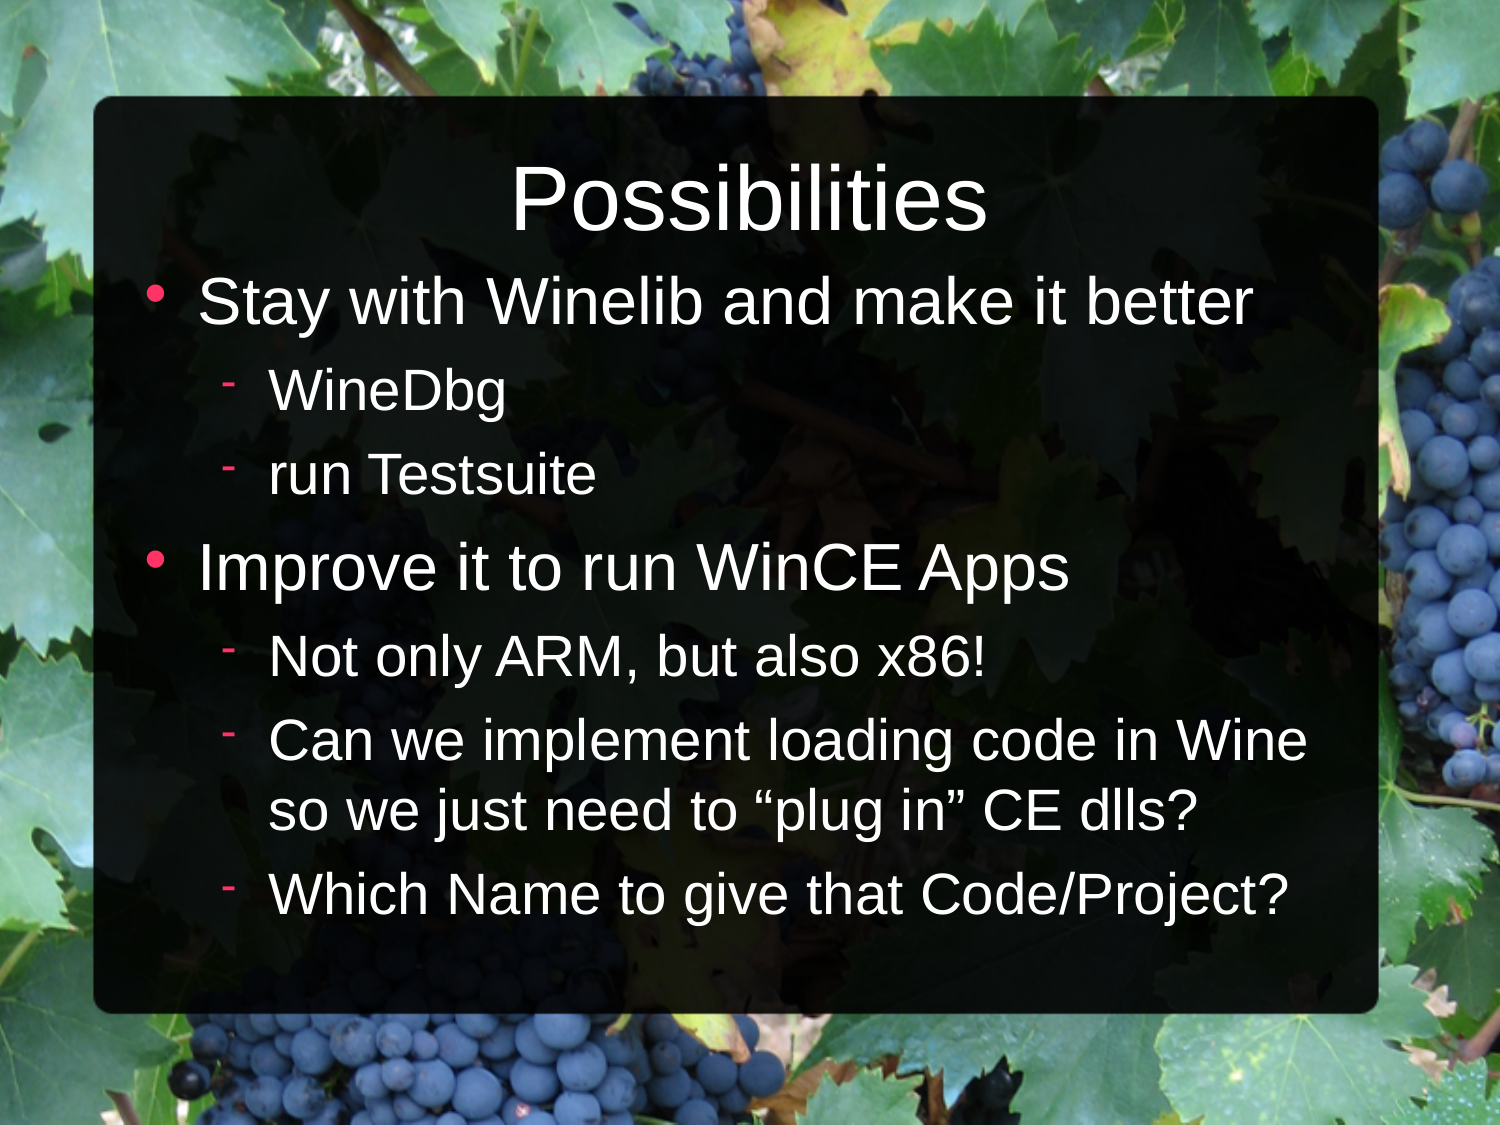

# Possibilities
Stay with Winelib and make it better
WineDbg
run Testsuite
Improve it to run WinCE Apps
Not only ARM, but also x86!
Can we implement loading code in Wine so we just need to “plug in” CE dlls?
Which Name to give that Code/Project?